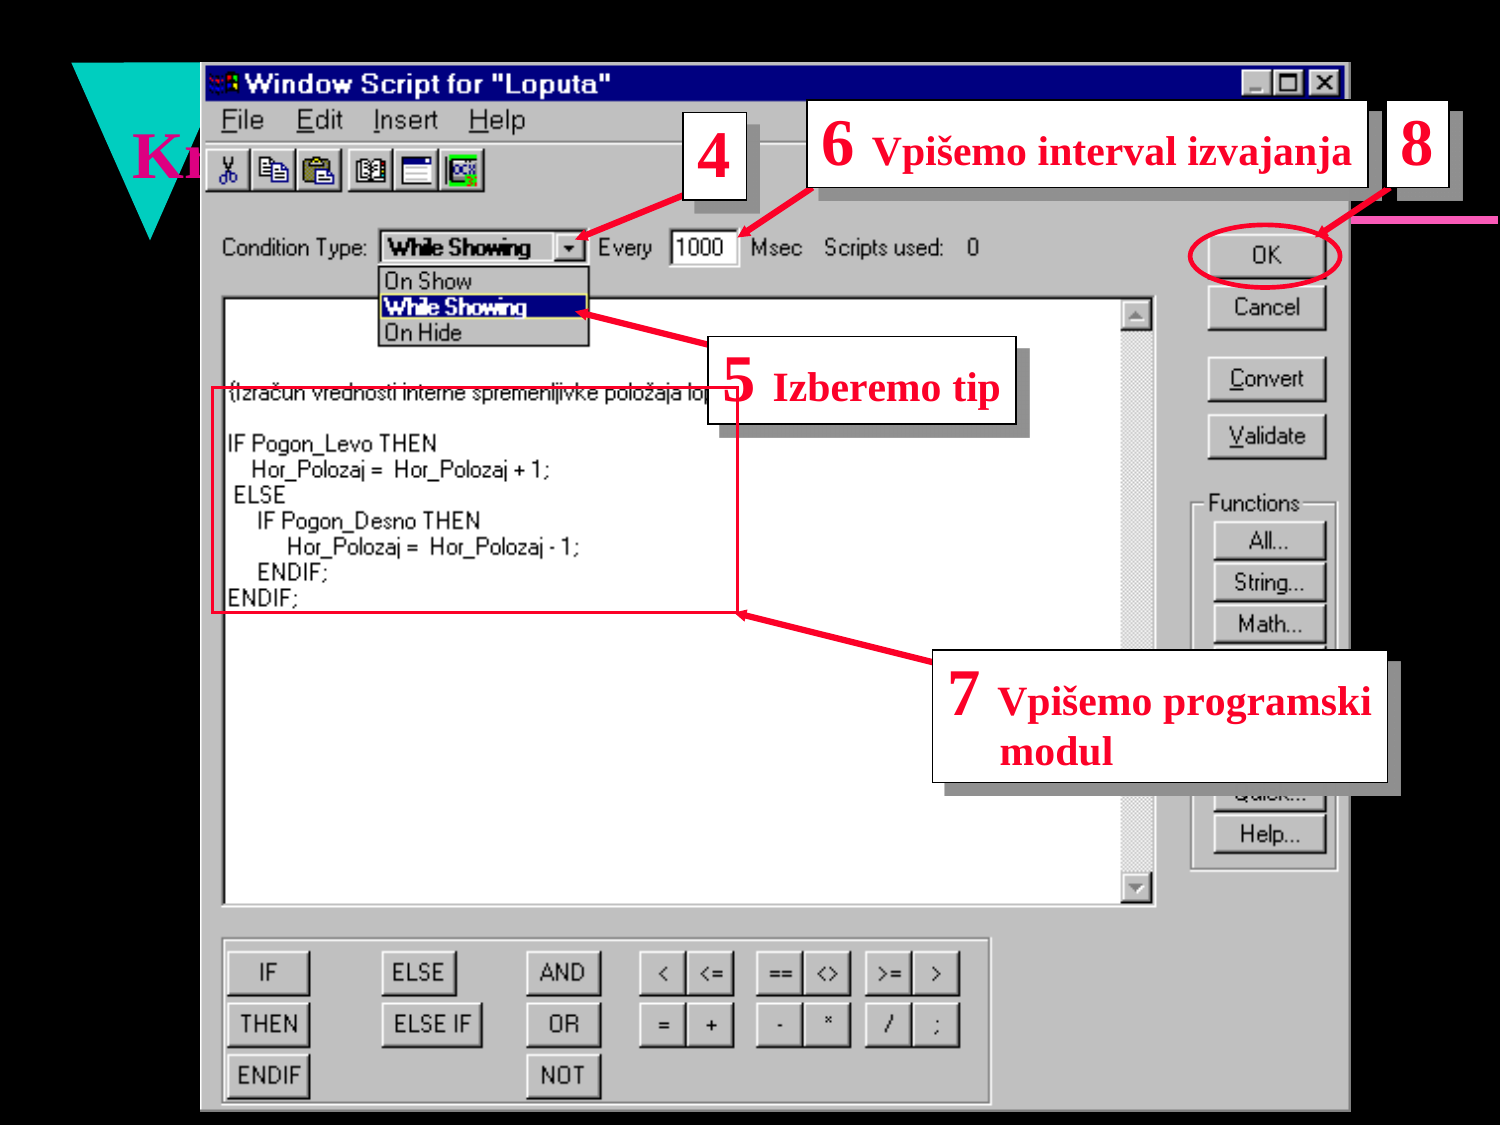

# Kreiranje programskih modulov oken
6 Vpišemo interval izvajanja
8
4
5 Izberemo tip
7 Vpišemo programski
 modul
RVP2
Kreiranje programskih modulov
15